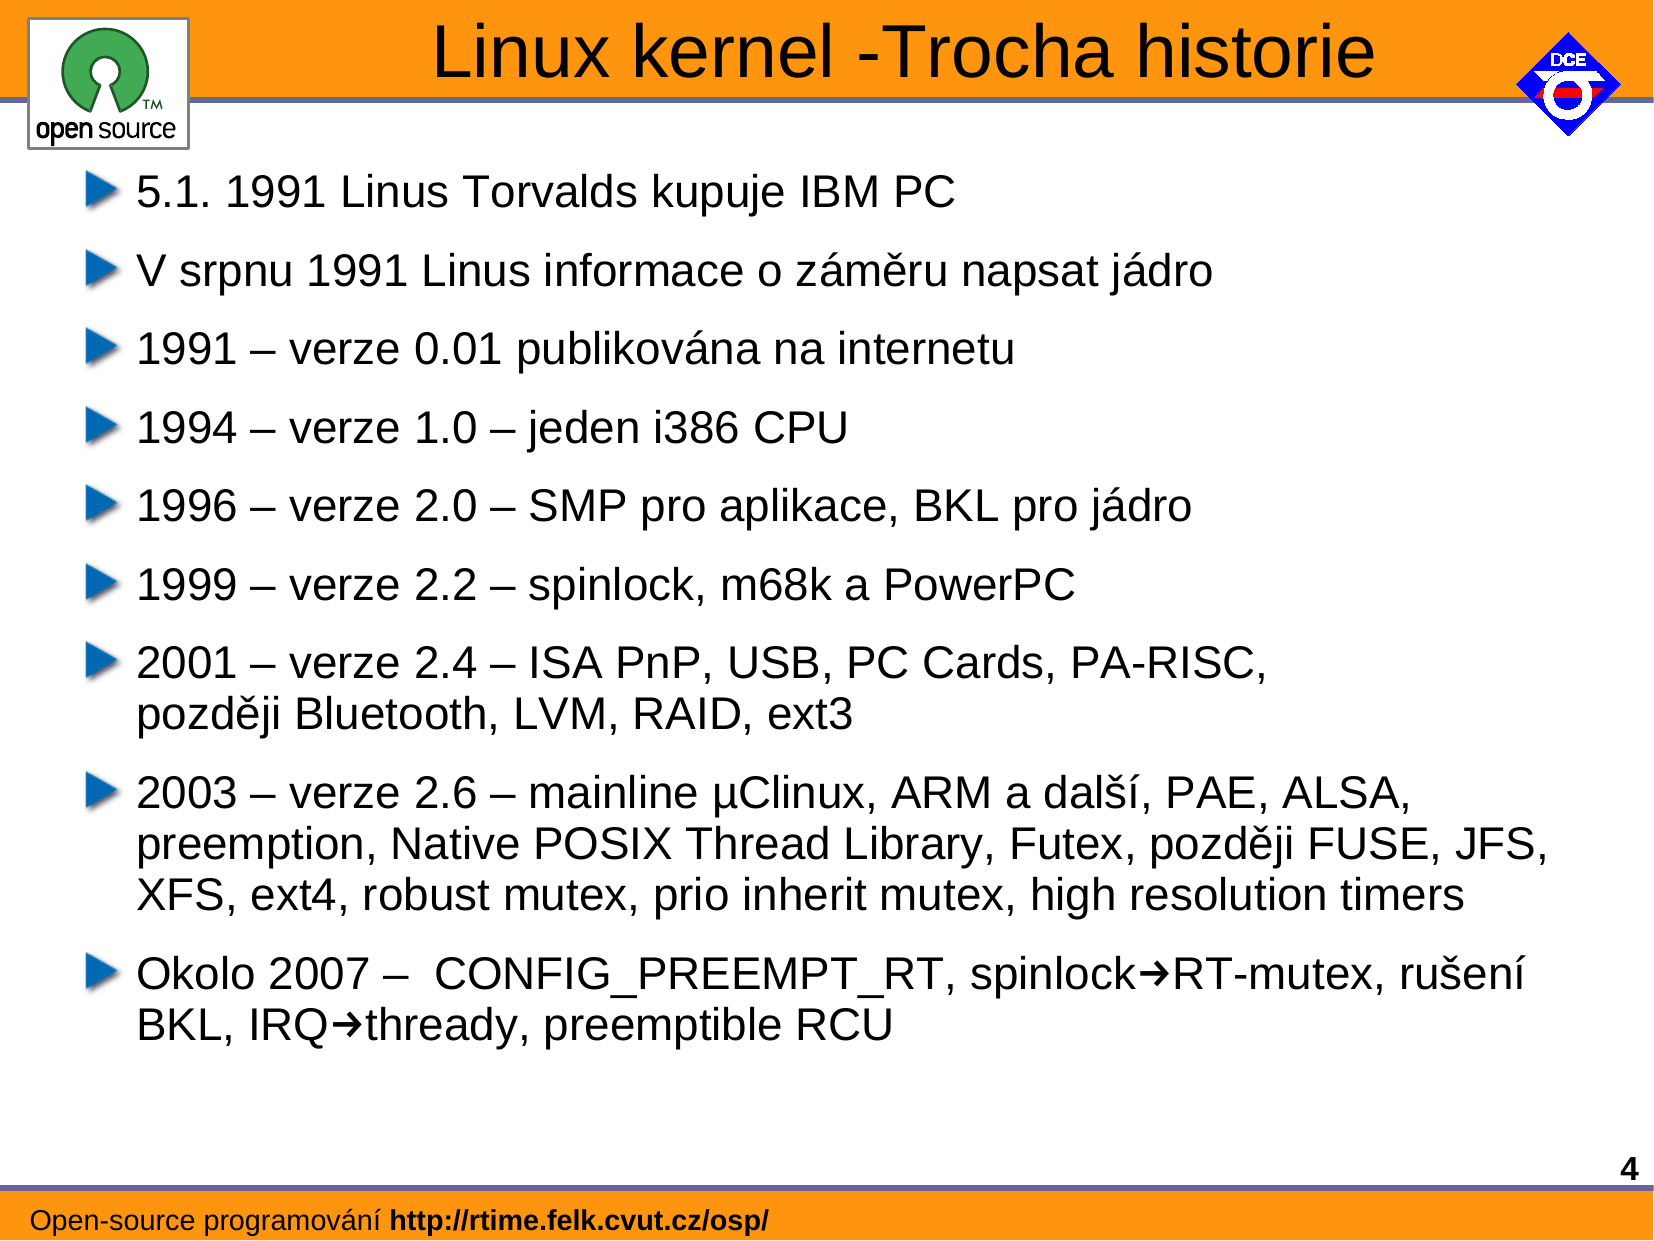

# Linux kernel -Trocha historie
5.1. 1991 Linus Torvalds kupuje IBM PC
V srpnu 1991 Linus informace o záměru napsat jádro
1991 – verze 0.01 publikována na internetu
1994 – verze 1.0 – jeden i386 CPU
1996 – verze 2.0 – SMP pro aplikace, BKL pro jádro
1999 – verze 2.2 – spinlock, m68k a PowerPC
2001 – verze 2.4 – ISA PnP, USB, PC Cards, PA-RISC, později Bluetooth, LVM, RAID, ext3
2003 – verze 2.6 – mainline µClinux, ARM a další, PAE, ALSA, preemption, Native POSIX Thread Library, Futex, později FUSE, JFS, XFS, ext4, robust mutex, prio inherit mutex, high resolution timers
Okolo 2007 – CONFIG_PREEMPT_RT, spinlock→RT-mutex, rušení BKL, IRQ→thready, preemptible RCU